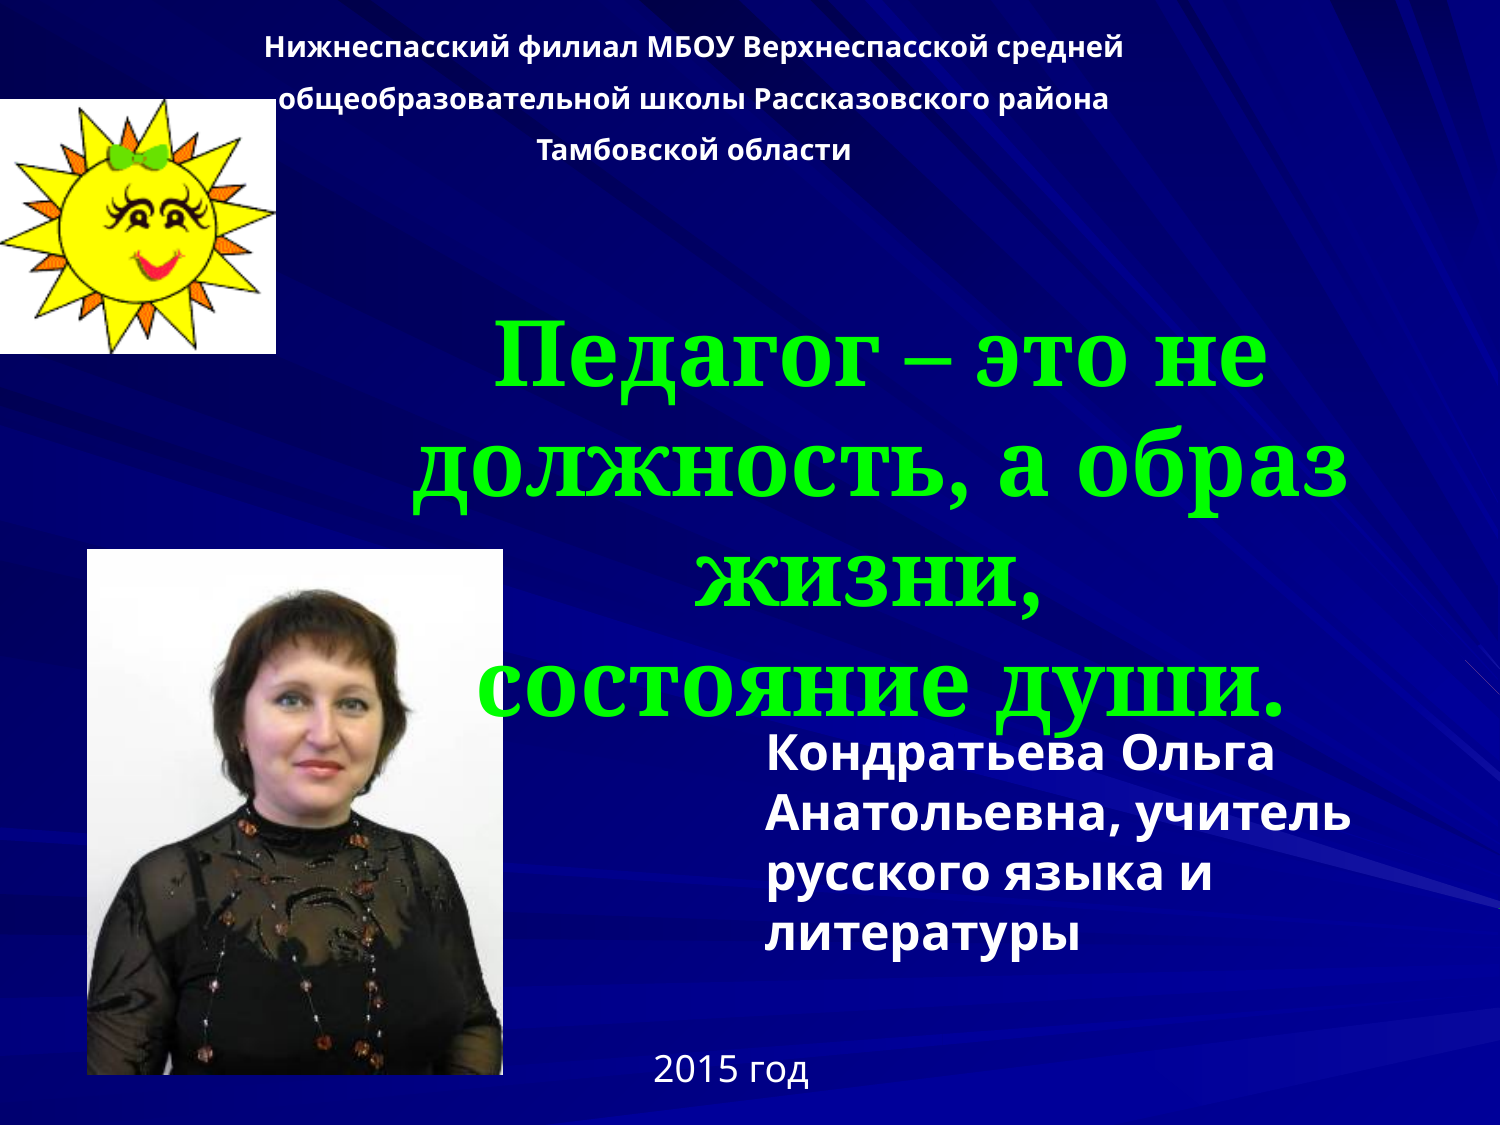

Нижнеспасский филиал МБОУ Верхнеспасской средней
 общеобразовательной школы Рассказовского района
Тамбовской области
Педагог – это не должность, а образ жизни,
состояние души.
#
Кондратьева Ольга Анатольевна, учитель русского языка и литературы
2015 год